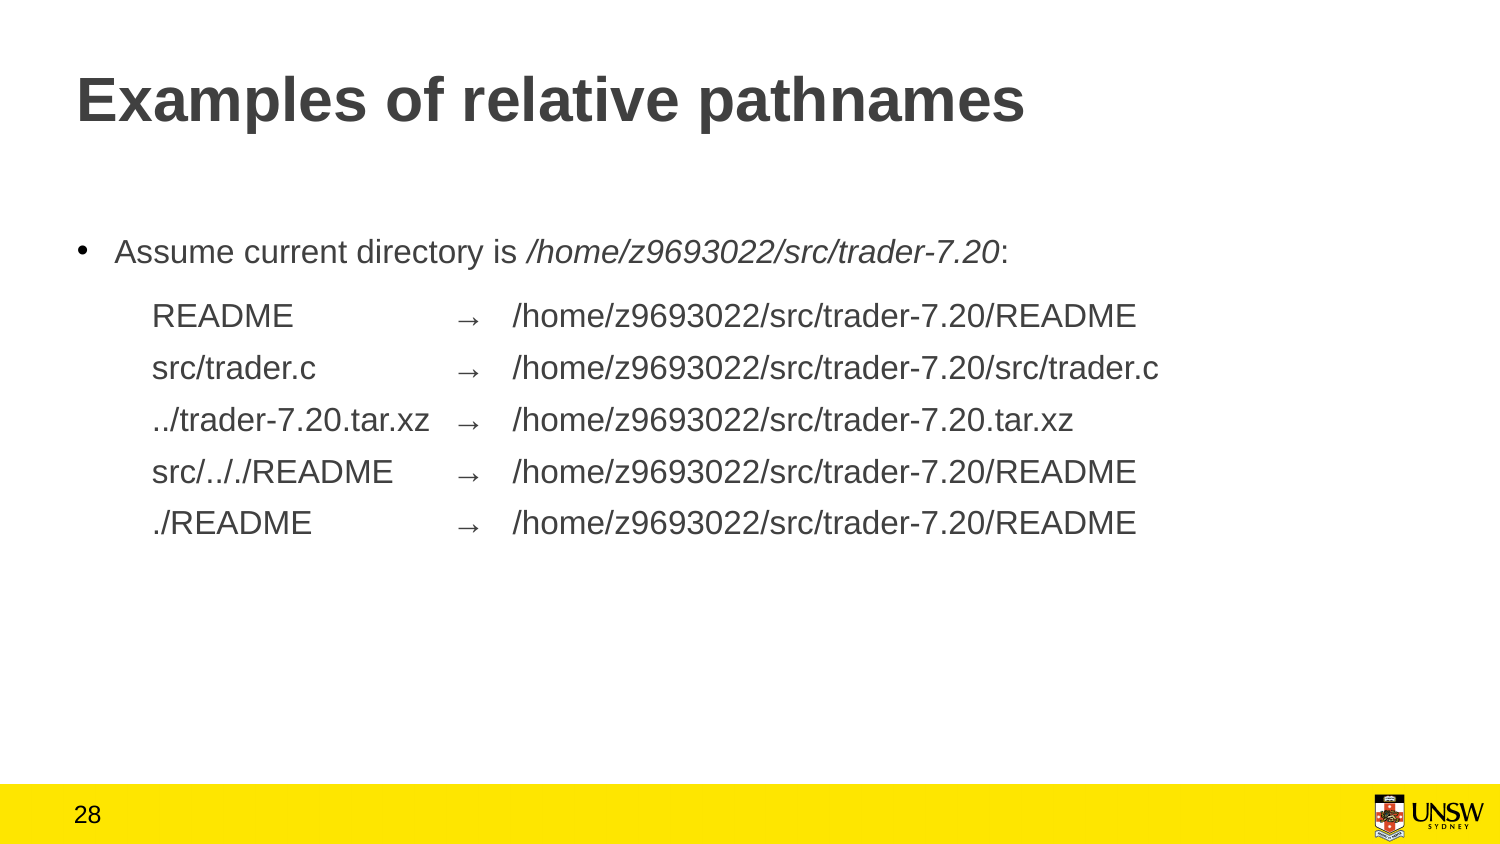

# Examples of relative pathnames
Assume current directory is /home/z9693022/src/trader-7.20:
README			→ /home/z9693022/src/trader-7.20/README
src/trader.c		→ /home/z9693022/src/trader-7.20/src/trader.c
../trader-7.20.tar.xz	→ /home/z9693022/src/trader-7.20.tar.xz
src/.././README	→ /home/z9693022/src/trader-7.20/README
./README		→ /home/z9693022/src/trader-7.20/README